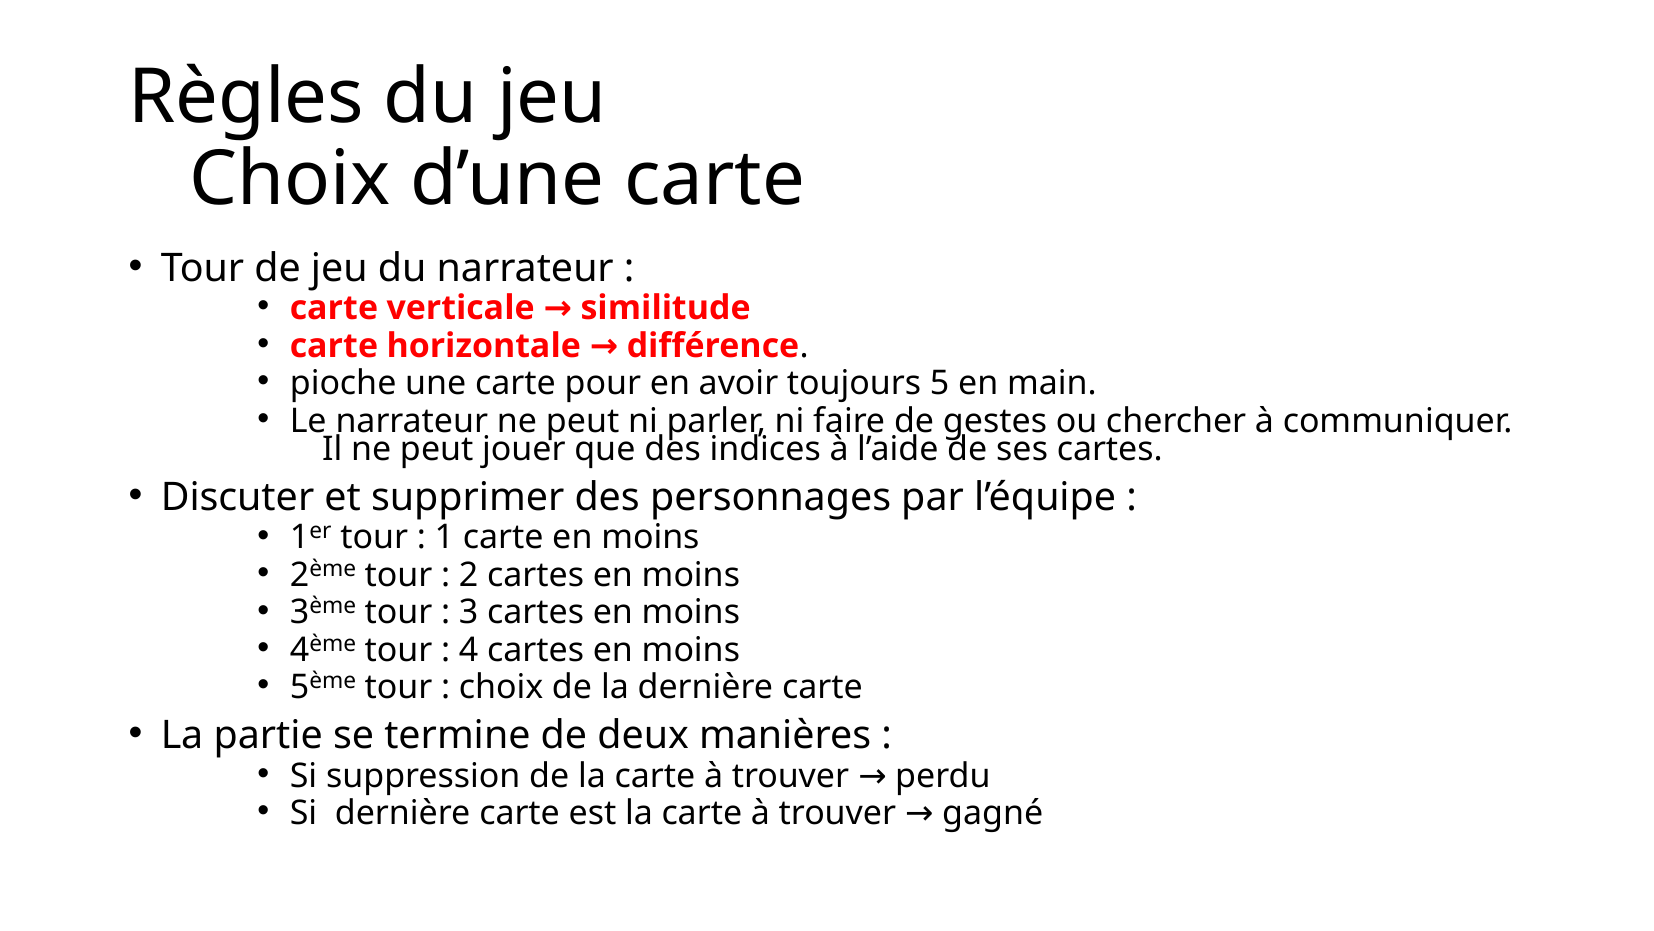

# Règles du jeu Choix d’une carte
Tour de jeu du narrateur :
carte verticale → similitude
carte horizontale → différence.
pioche une carte pour en avoir toujours 5 en main.
Le narrateur ne peut ni parler, ni faire de gestes ou chercher à communiquer. Il ne peut jouer que des indices à l’aide de ses cartes.
Discuter et supprimer des personnages par l’équipe :
1er tour : 1 carte en moins
2ème tour : 2 cartes en moins
3ème tour : 3 cartes en moins
4ème tour : 4 cartes en moins
5ème tour : choix de la dernière carte
La partie se termine de deux manières :
Si suppression de la carte à trouver → perdu
Si dernière carte est la carte à trouver → gagné